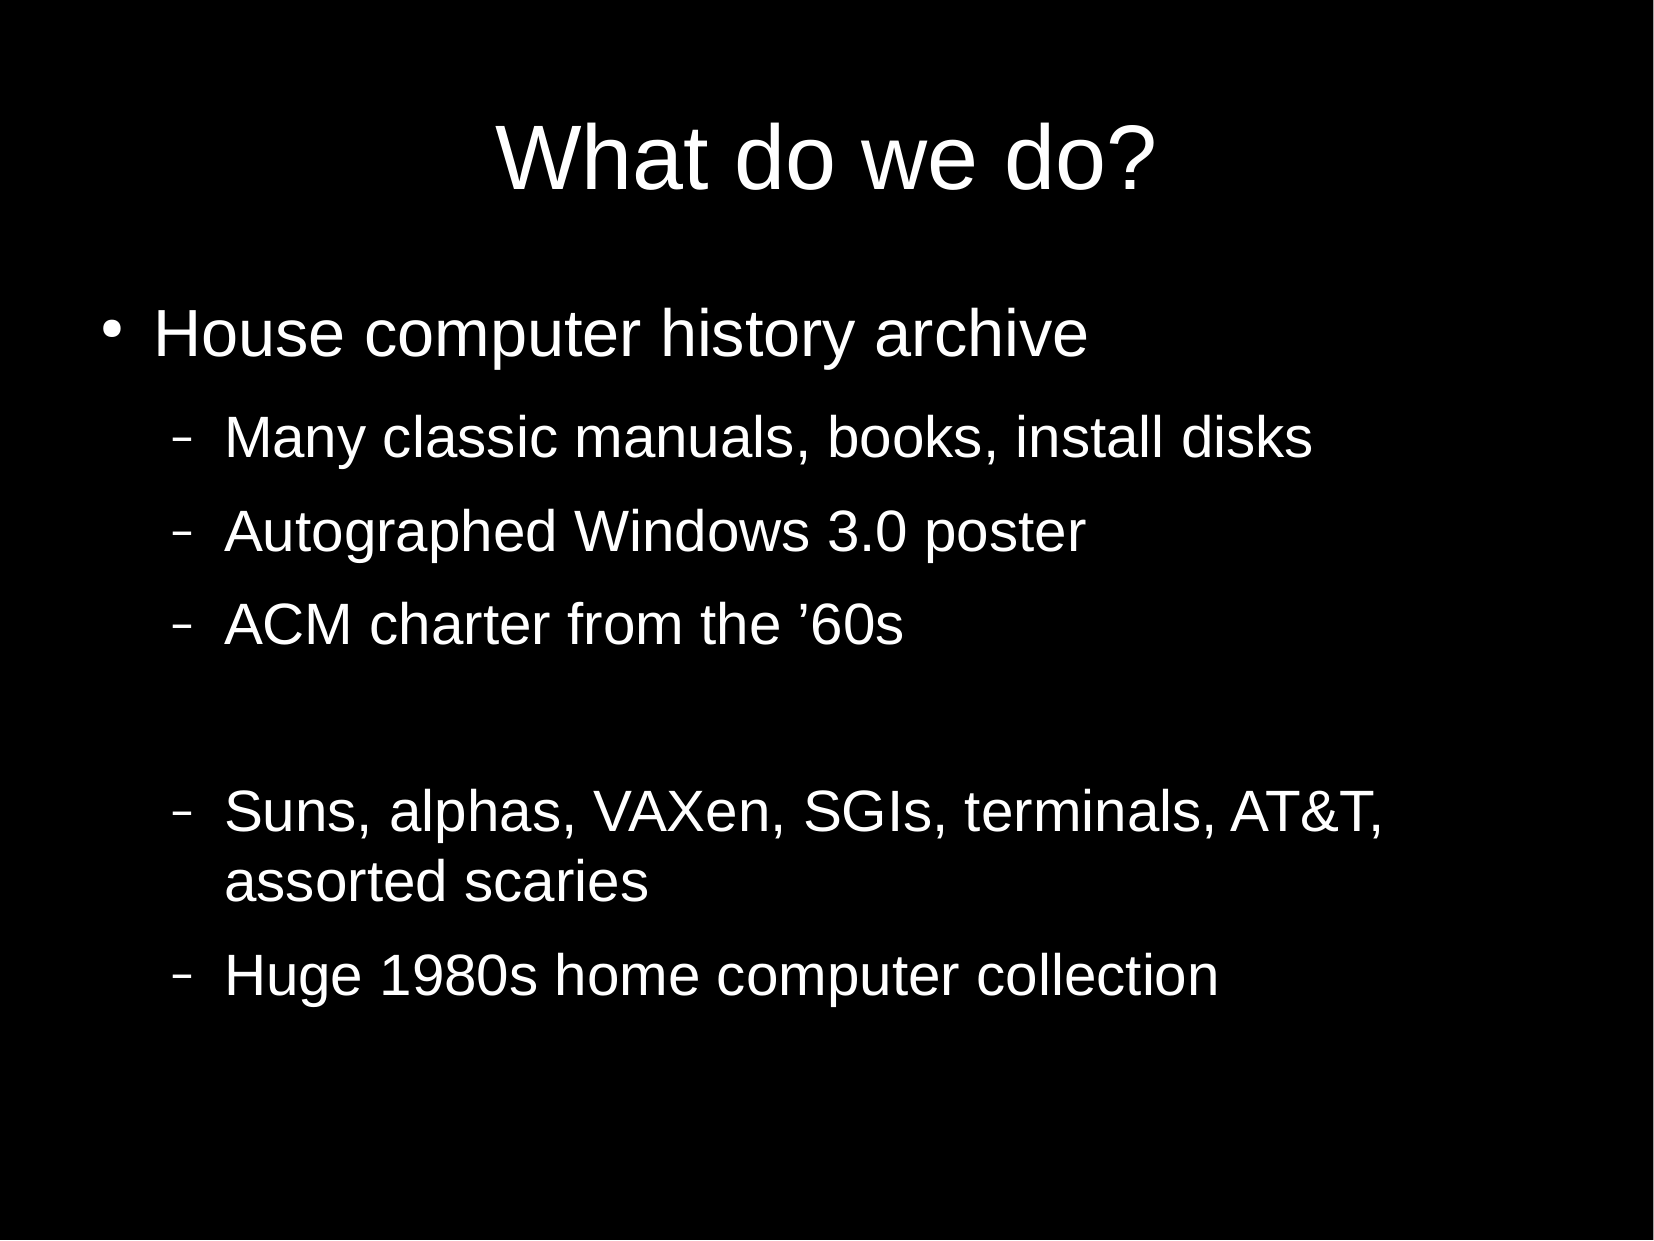

# What do we do?
House computer history archive
Many classic manuals, books, install disks
Autographed Windows 3.0 poster
ACM charter from the ’60s
Suns, alphas, VAXen, SGIs, terminals, AT&T, assorted scaries
Huge 1980s home computer collection